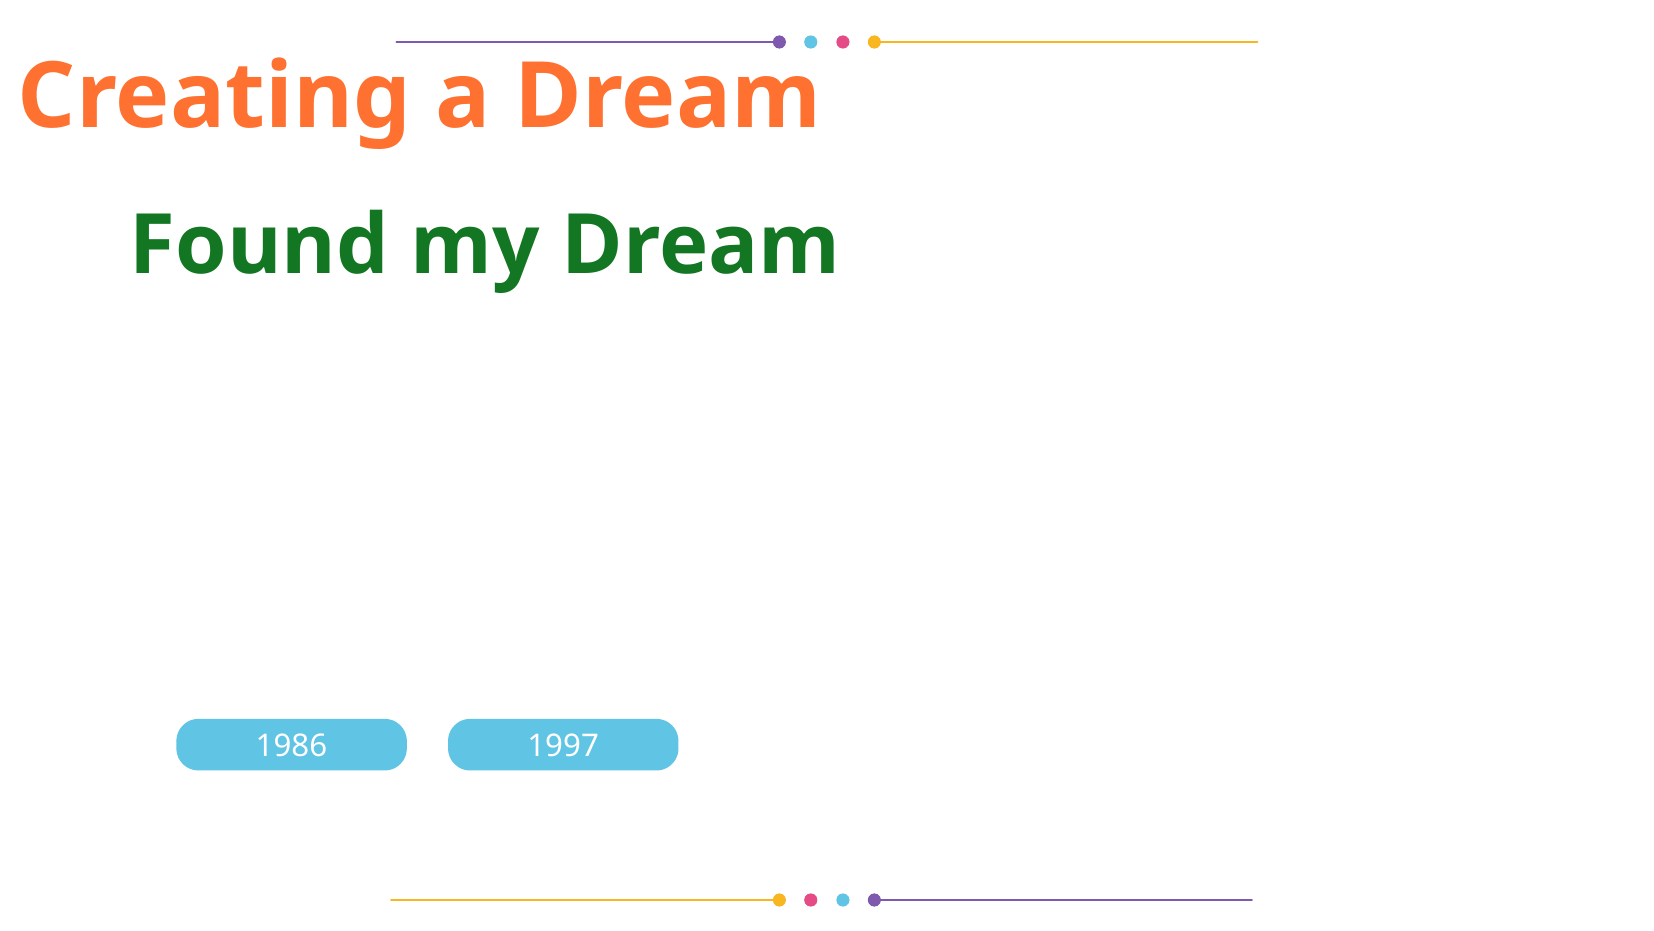

# Found my Dream
Creating a Dream
1986
1997